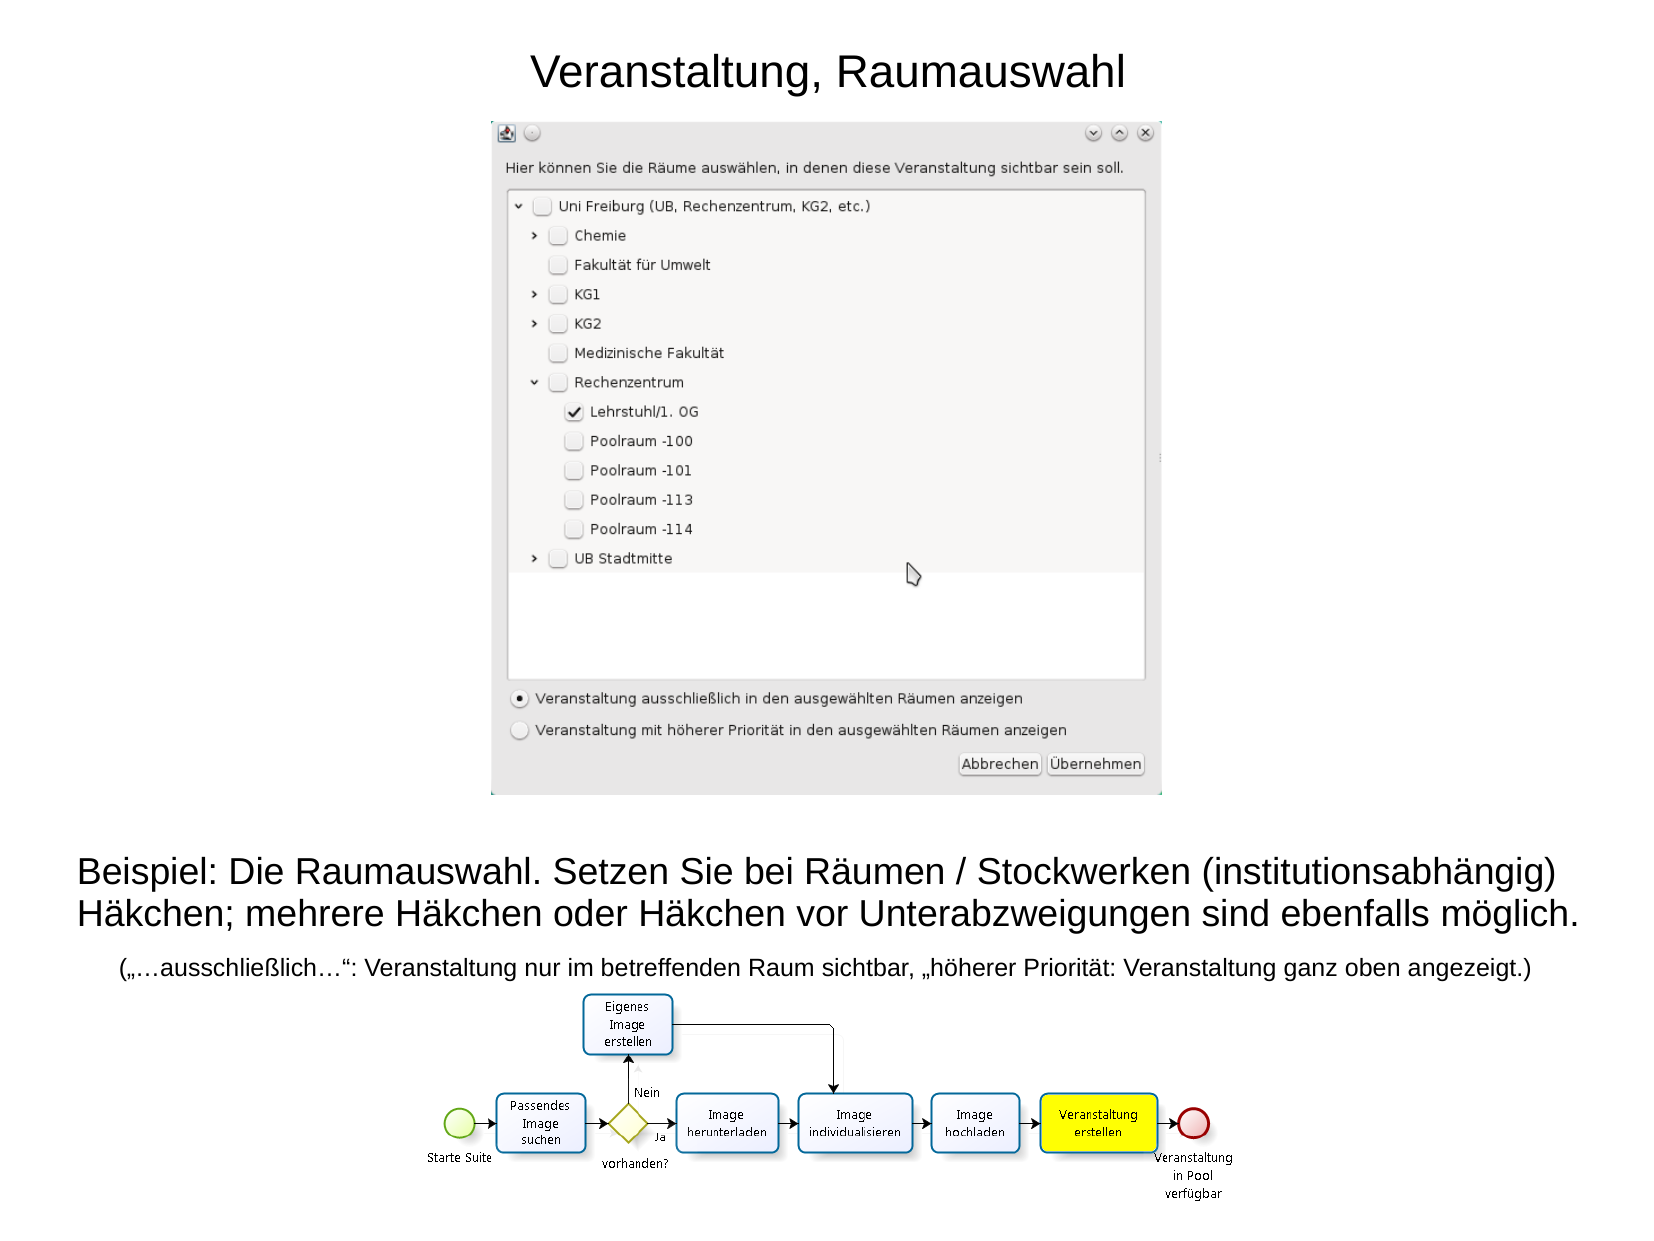

# Veranstaltung, Raumauswahl
Beispiel: Die Raumauswahl. Setzen Sie bei Räumen / Stockwerken (institutionsabhängig) Häkchen; mehrere Häkchen oder Häkchen vor Unterabzweigungen sind ebenfalls möglich.
 („…ausschließlich…“: Veranstaltung nur im betreffenden Raum sichtbar, „höherer Priorität: Veranstaltung ganz oben angezeigt.)